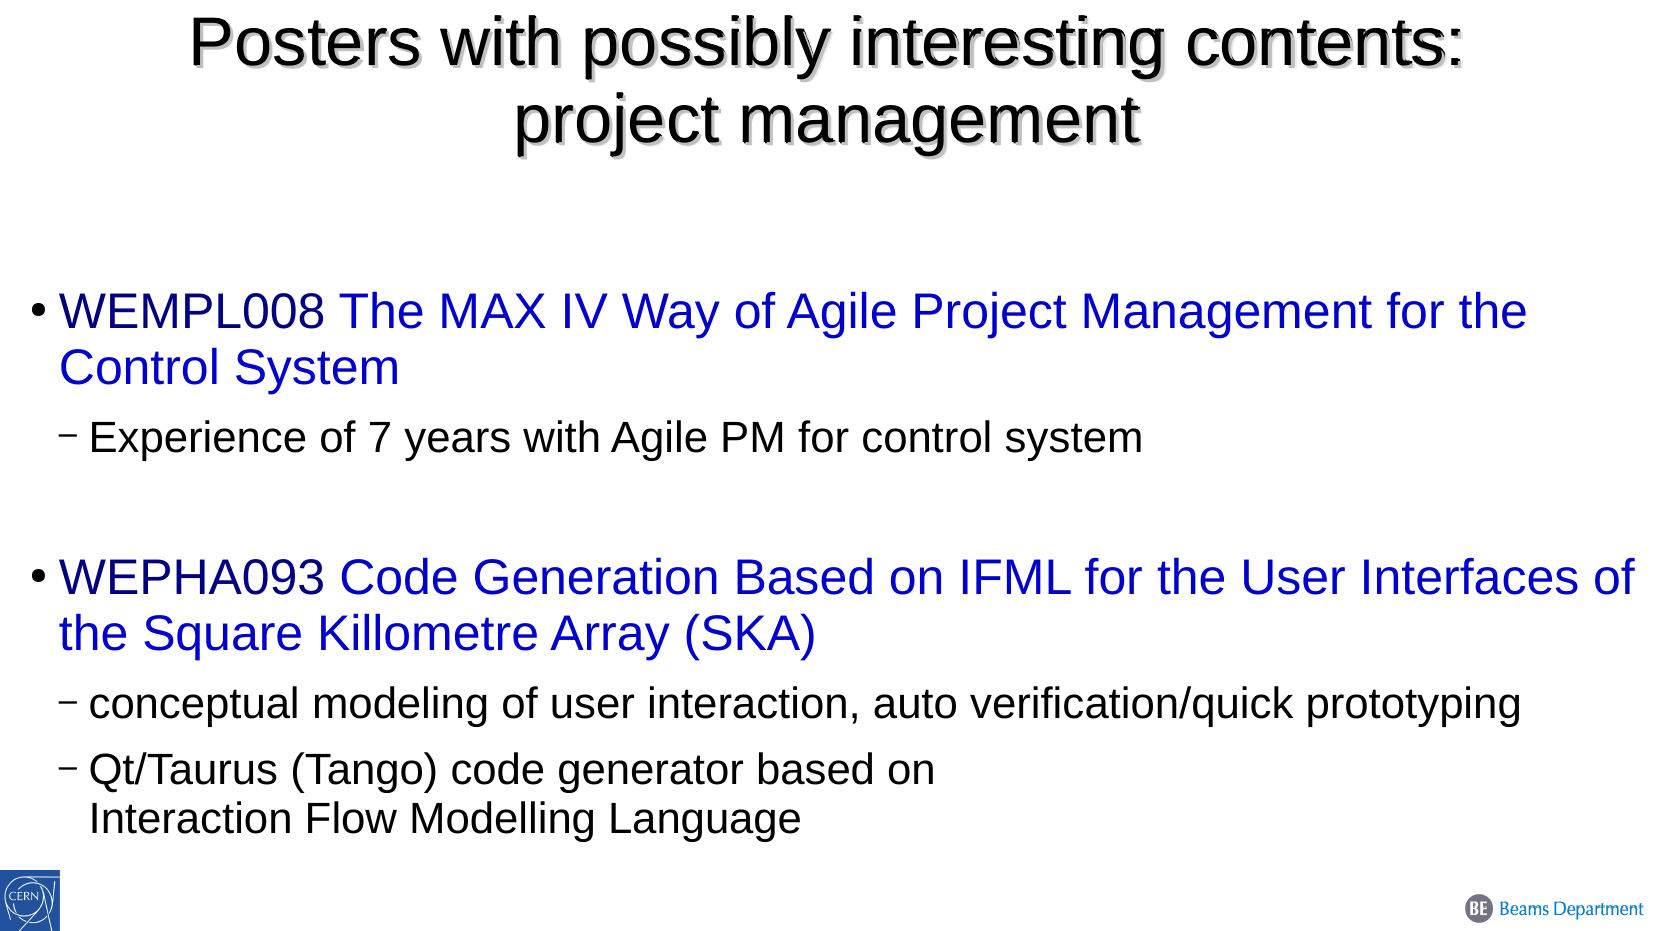

# Posters with possibly interesting contents: project management
WEMPL008 The MAX IV Way of Agile Project Management for the Control System
Experience of 7 years with Agile PM for control system
WEPHA093 Code Generation Based on IFML for the User Interfaces of the Square Killometre Array (SKA)
conceptual modeling of user interaction, auto verification/quick prototyping
Qt/Taurus (Tango) code generator based on
Interaction Flow Modelling Language